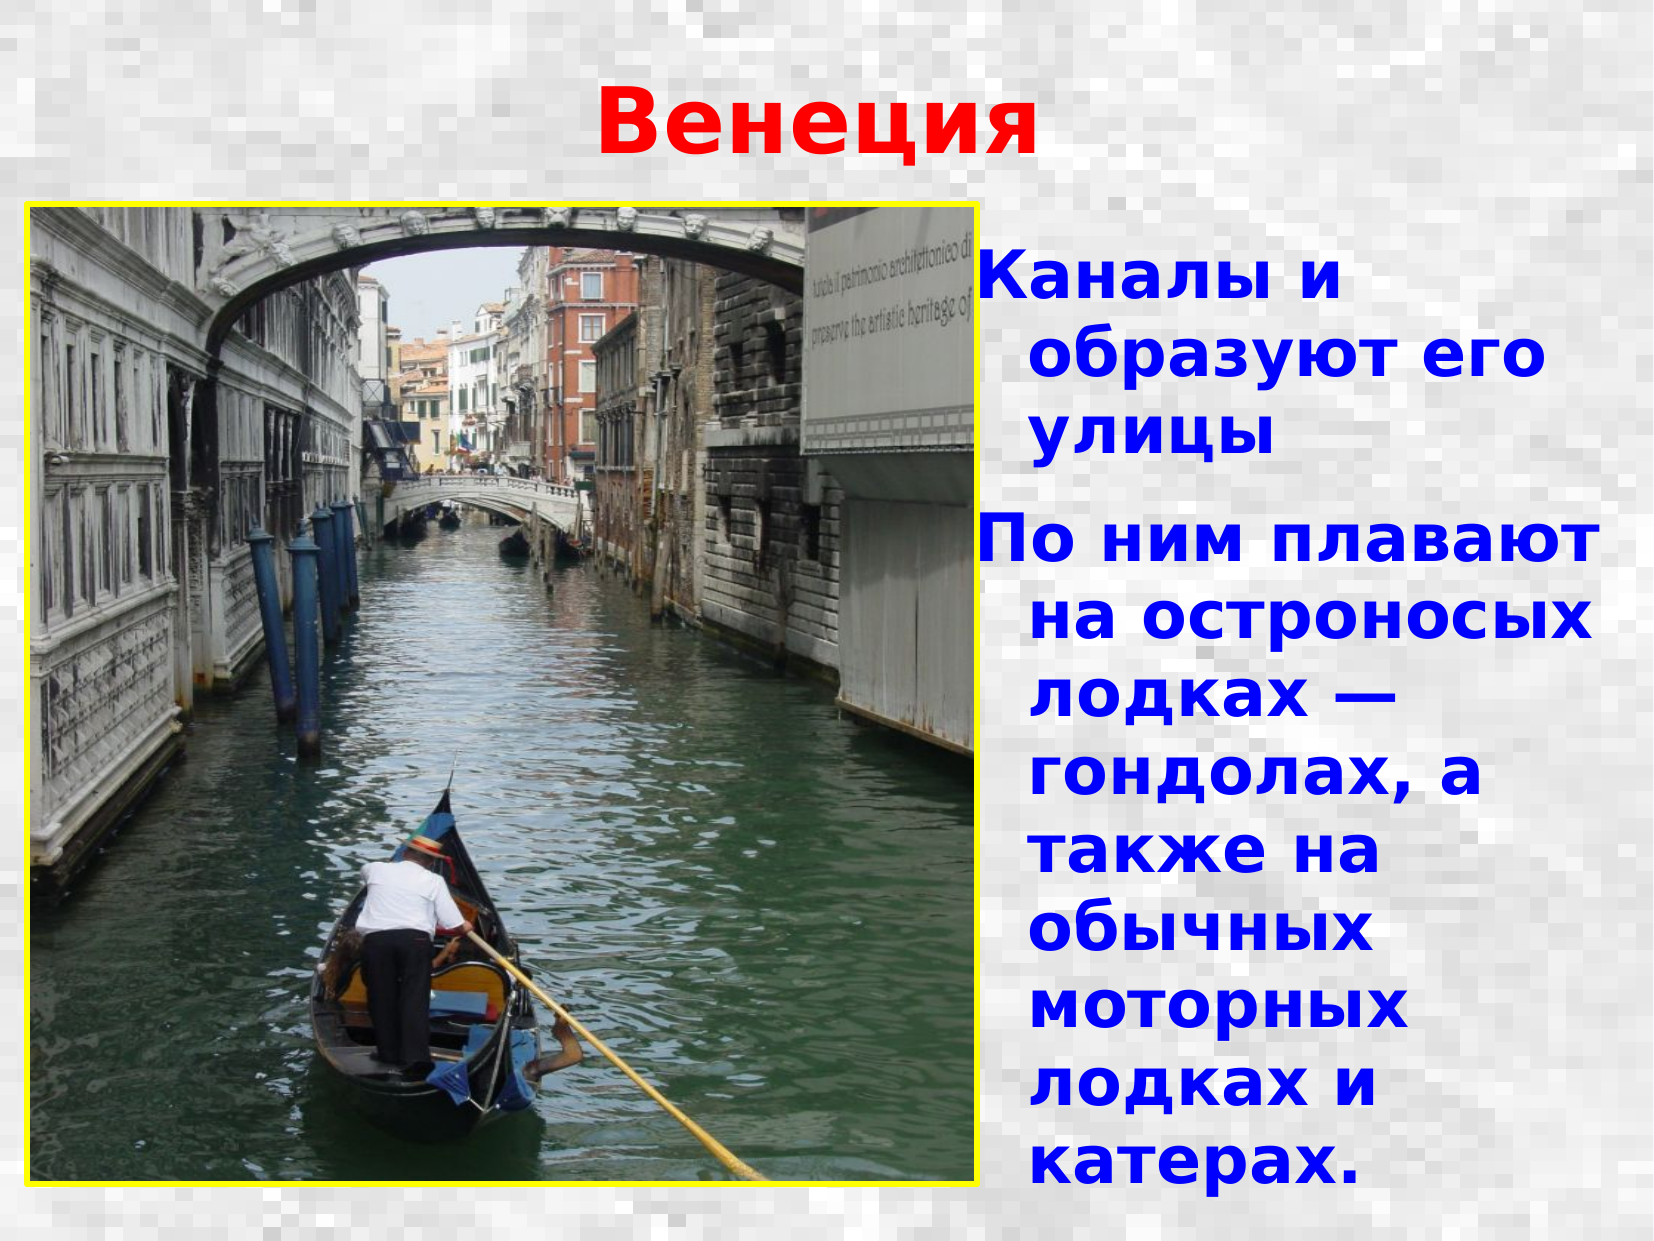

# Венеция
Каналы и образуют его улицы
По ним плавают на остроносых лодках — гондолах, а также на обычных моторных лодках и катерах.